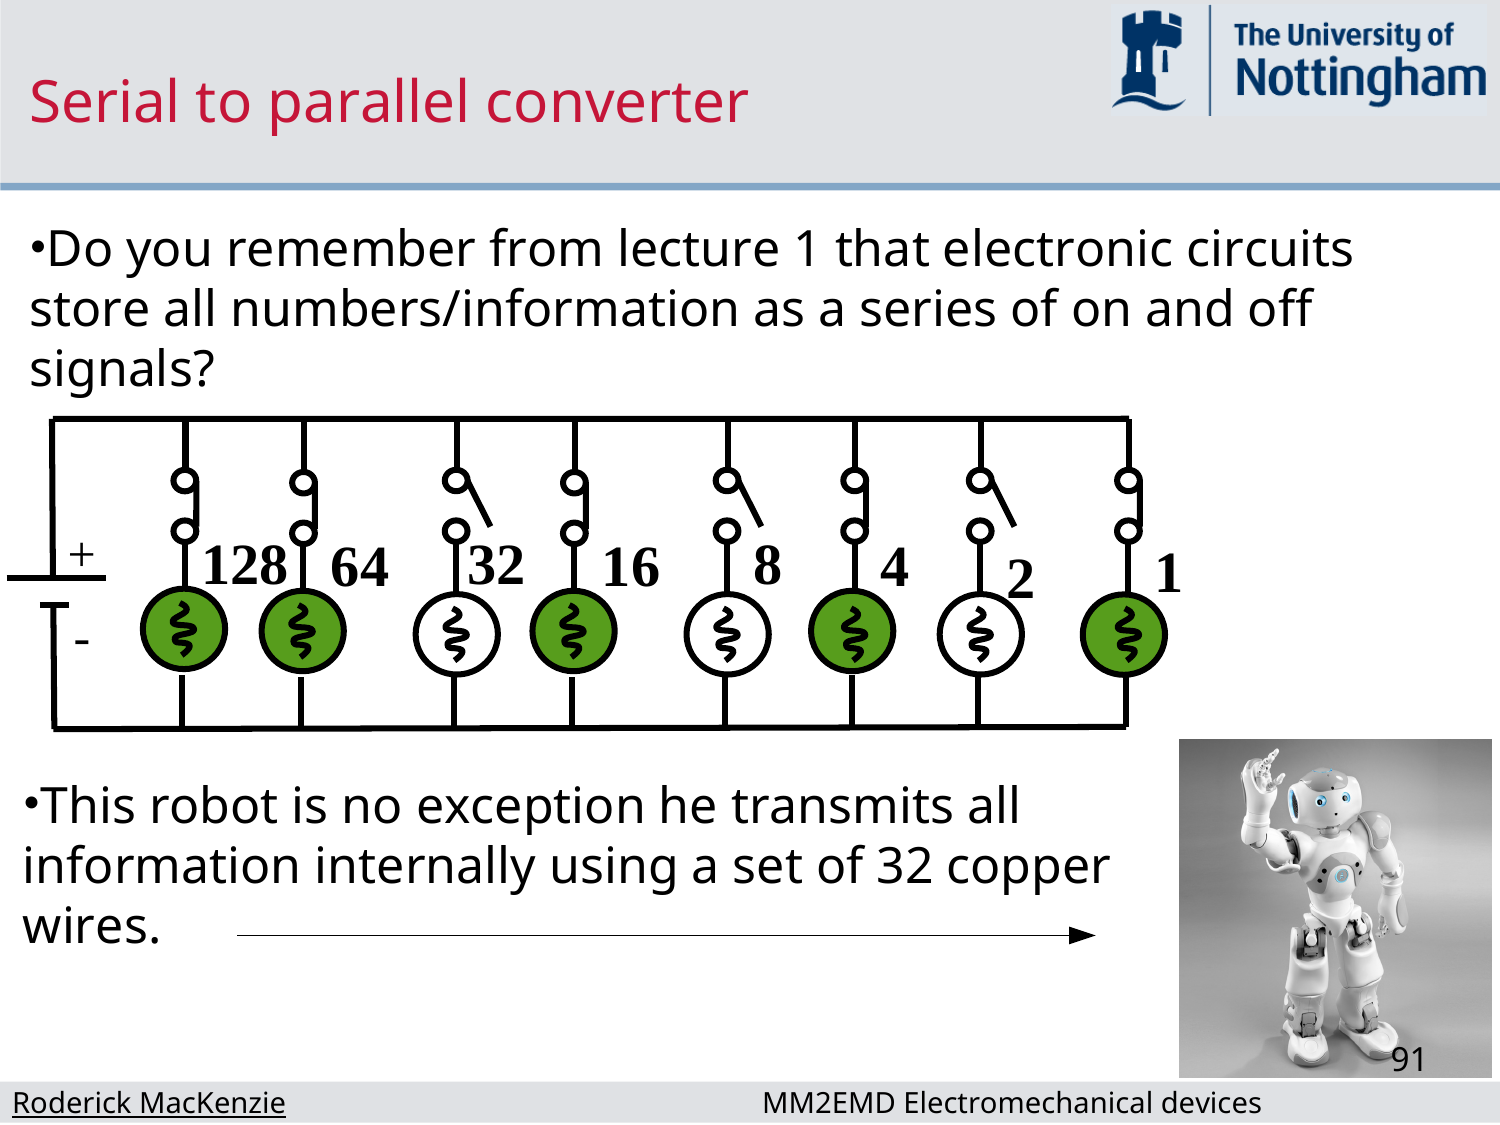

# Serial to parallel converter
Do you remember from lecture 1 that electronic circuits store all numbers/information as a series of on and off signals?
+
32
8
128
4
64
16
1
2
-
This robot is no exception he transmits all information internally using a set of 32 copper wires.